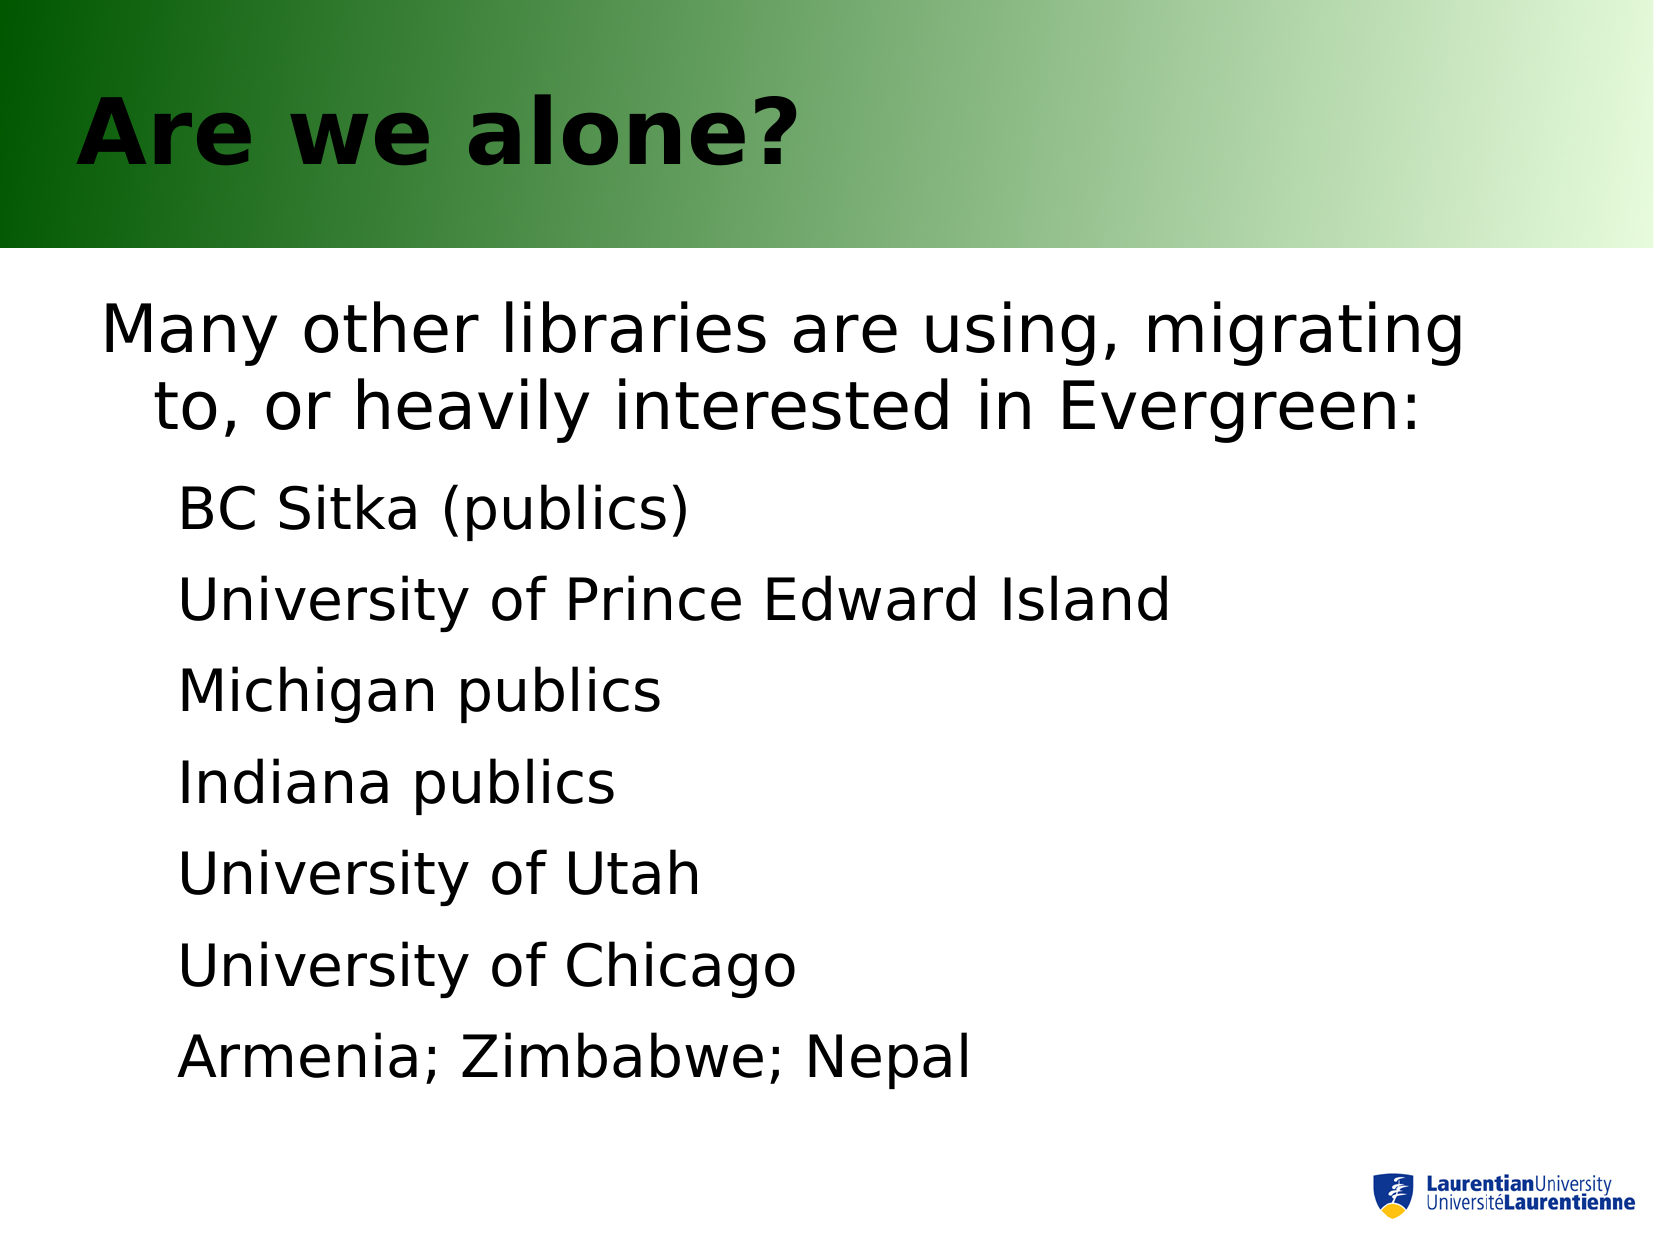

# Are we alone?
Many other libraries are using, migrating to, or heavily interested in Evergreen:
BC Sitka (publics)
University of Prince Edward Island
Michigan publics
Indiana publics
University of Utah
University of Chicago
Armenia; Zimbabwe; Nepal